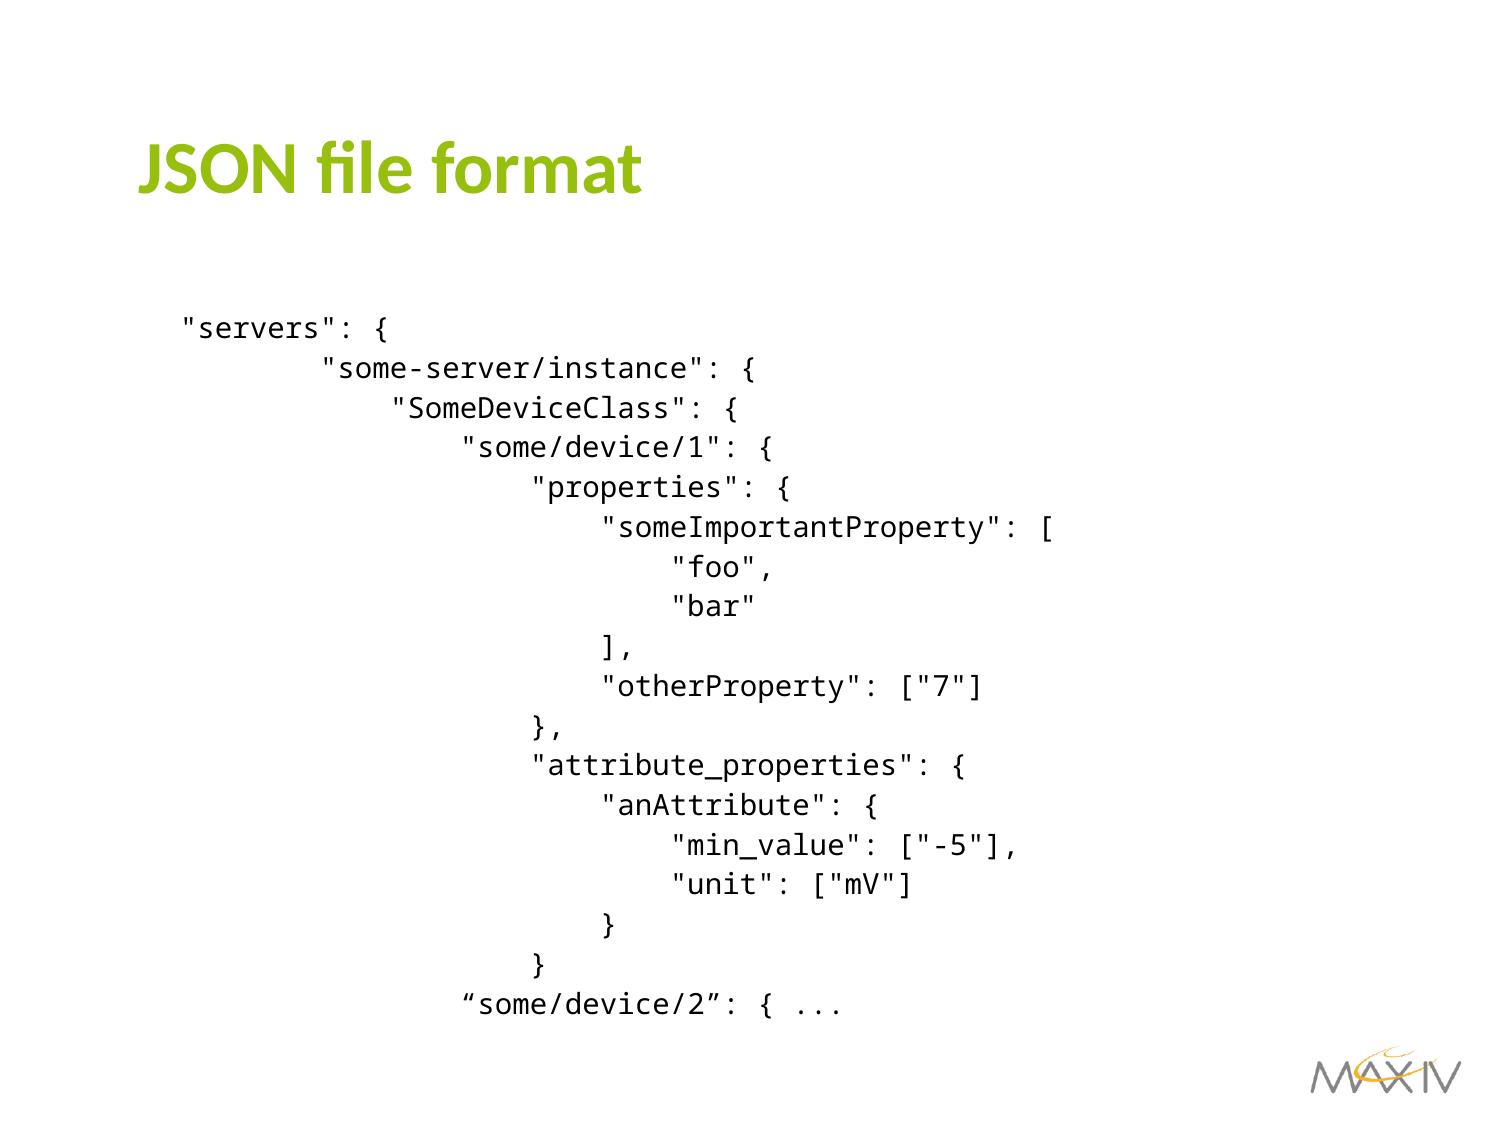

# JSON file format
"servers": {
 "some-server/instance": {
 "SomeDeviceClass": {
 "some/device/1": {
 "properties": {
 "someImportantProperty": [
 "foo",
 "bar"
 ],
 "otherProperty": ["7"]
 },
 "attribute_properties": {
 "anAttribute": {
 "min_value": ["-5"],
 "unit": ["mV"]
 }
 }
 “some/device/2”: { ...